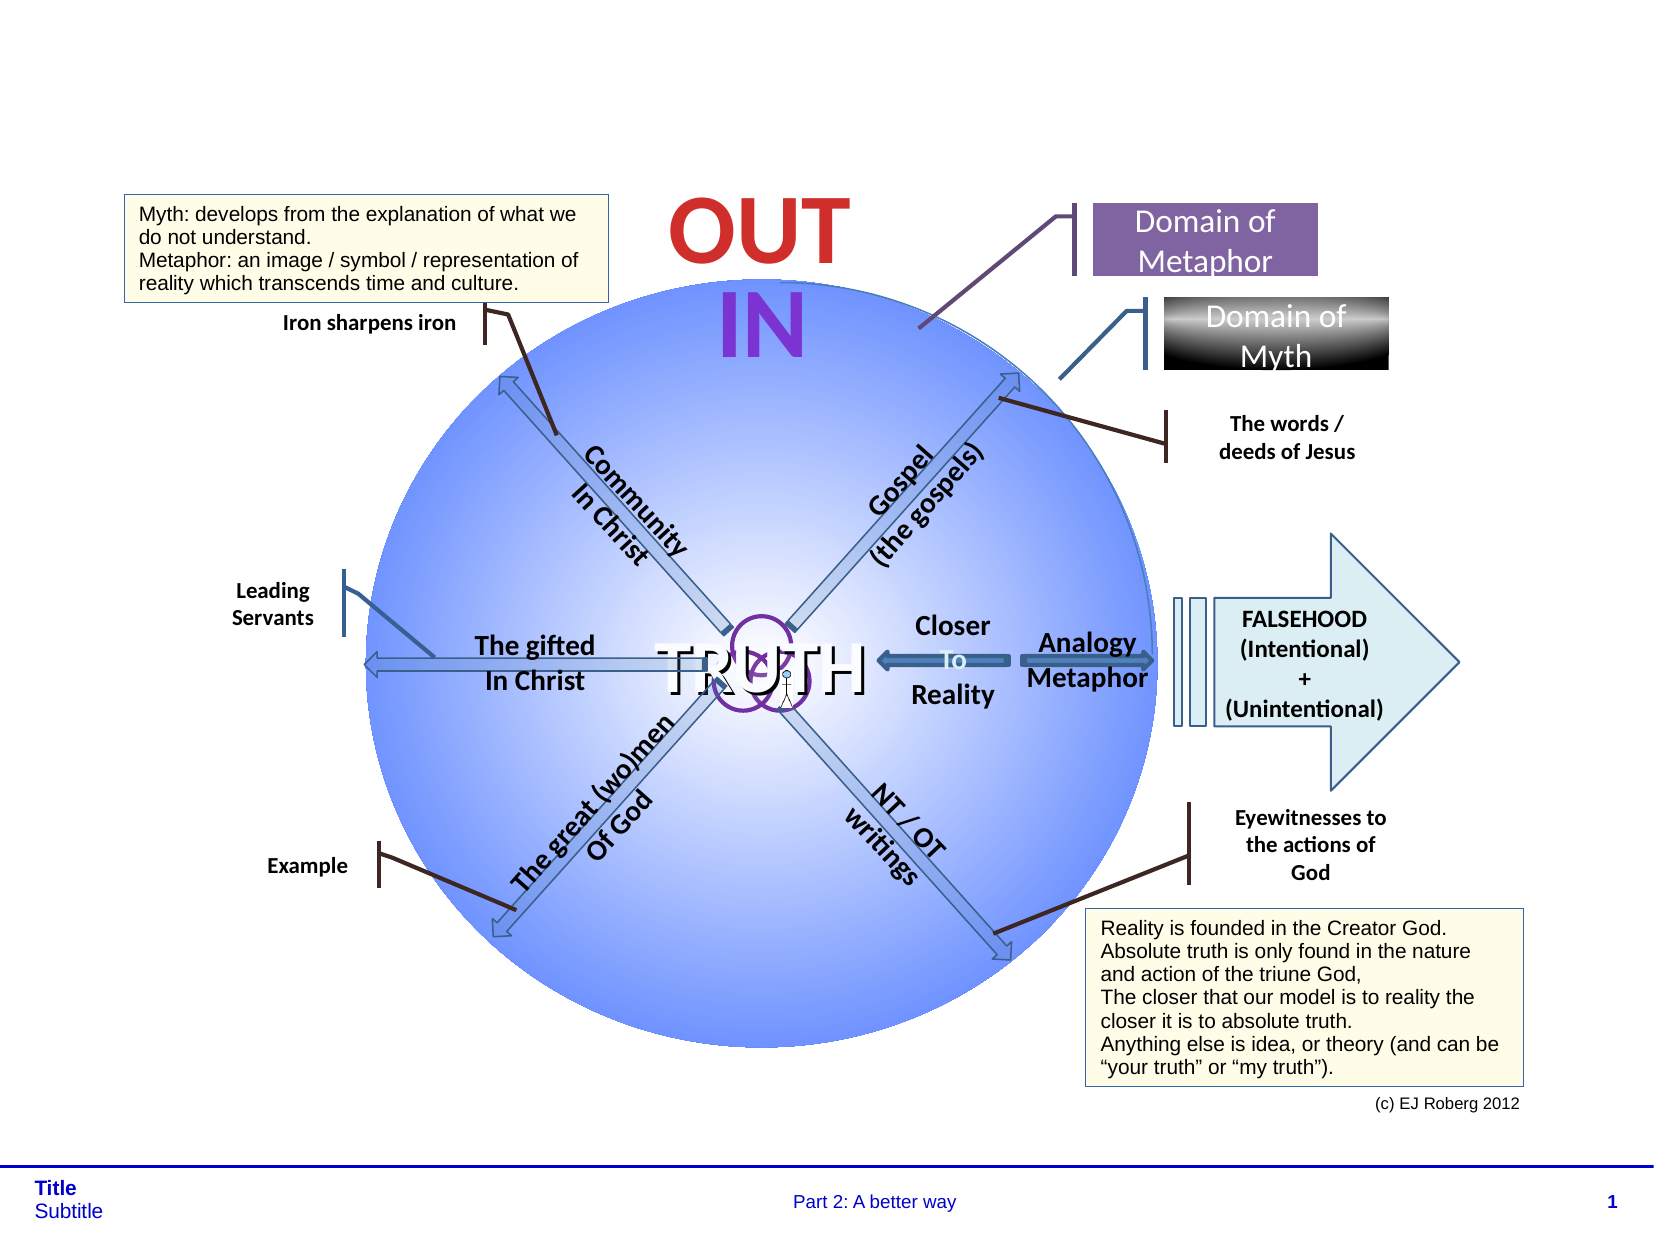

#
OUT
Myth: develops from the explanation of what we do not understand.
Metaphor: an image / symbol / representation of reality which transcends time and culture.
Domain of Metaphor
IN
TRUTH
Iron sharpens iron
Domain of Myth
Gospel
(the gospels)
Community
In Christ
The words / deeds of Jesus
FALSEHOOD
(Intentional)
+
(Unintentional)
Leading
Servants
Closer
To
Reality
Analogy
Metaphor
The gifted
In Christ
The great (wo)men
Of God
NT / OT
writings
Eyewitnesses to the actions of God
Example
Reality is founded in the Creator God.
Absolute truth is only found in the nature and action of the triune God,
The closer that our model is to reality the closer it is to absolute truth.
Anything else is idea, or theory (and can be “your truth” or “my truth”).
(c) EJ Roberg 2012
Part 2: A better way
1